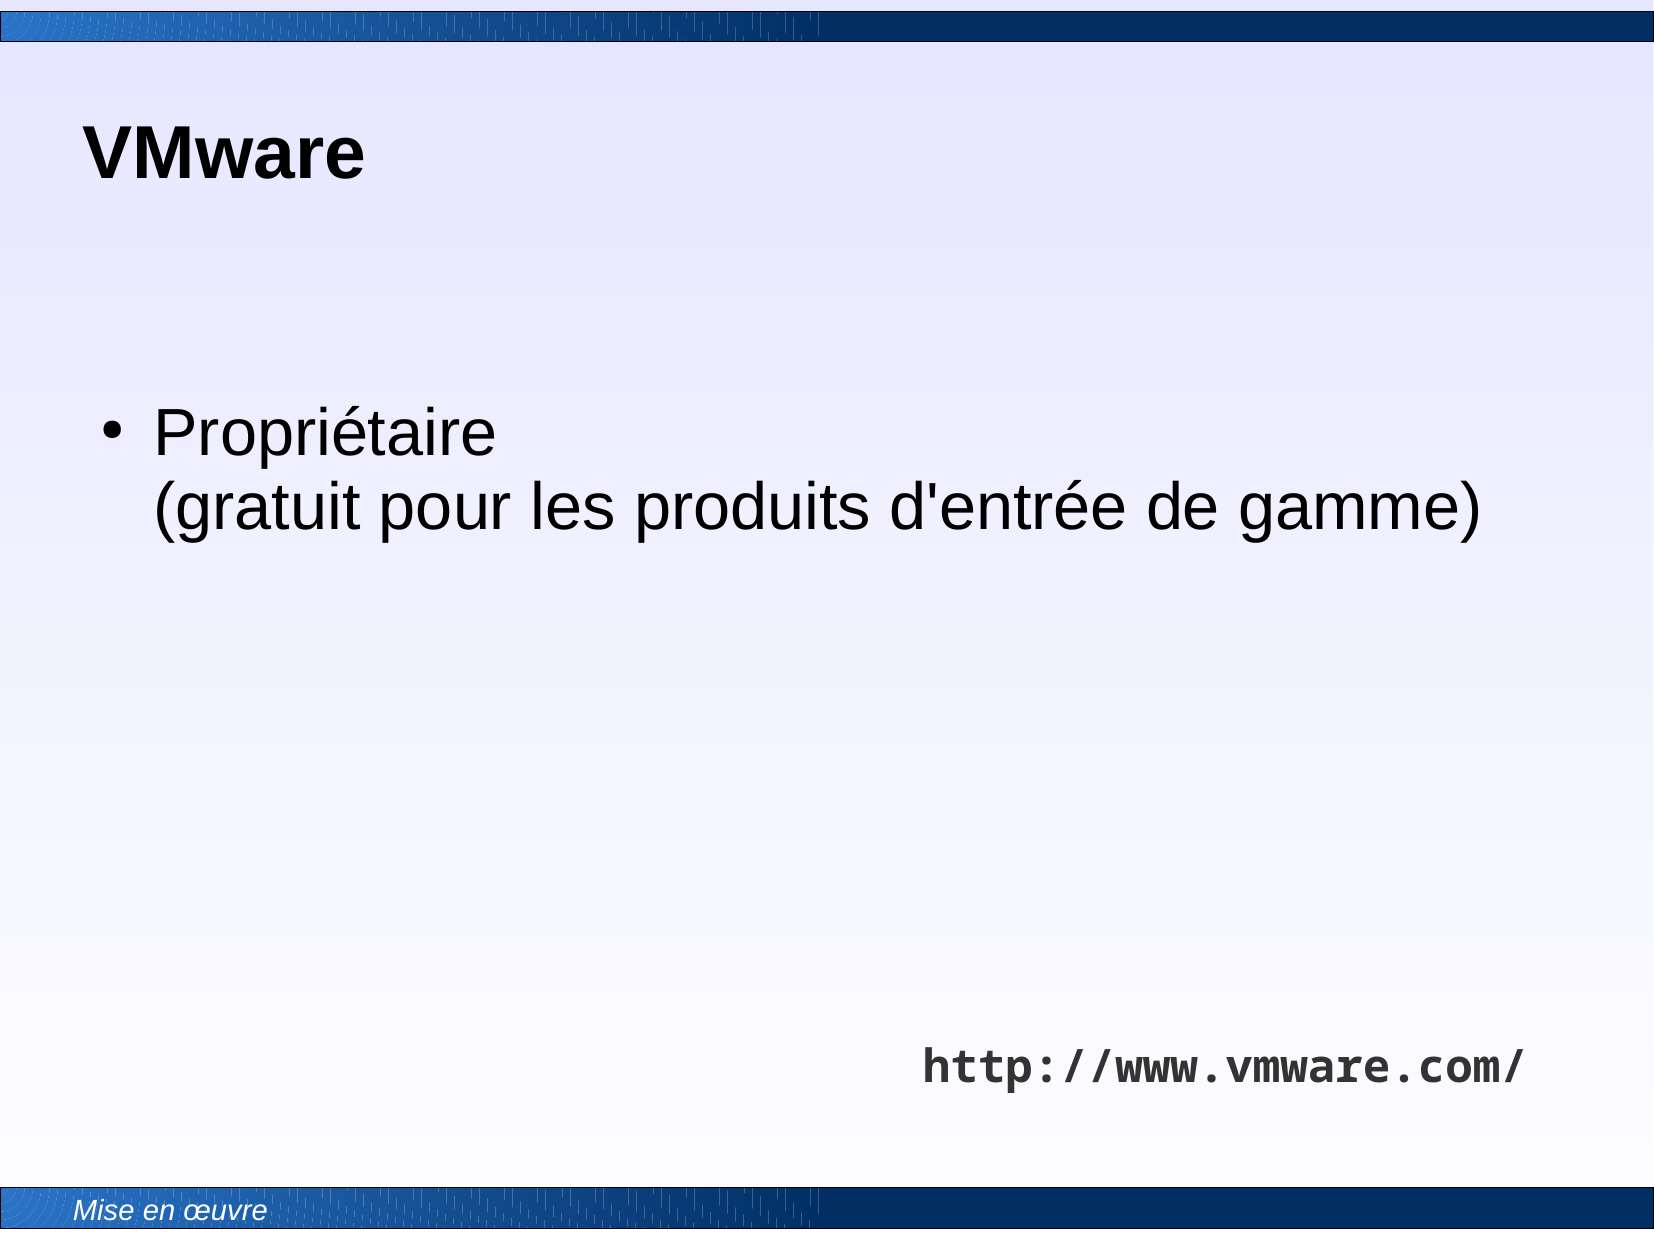

# VMware
Propriétaire
(gratuit pour les produits d'entrée de gamme)
http://www.vmware.com/
Mise en œuvre